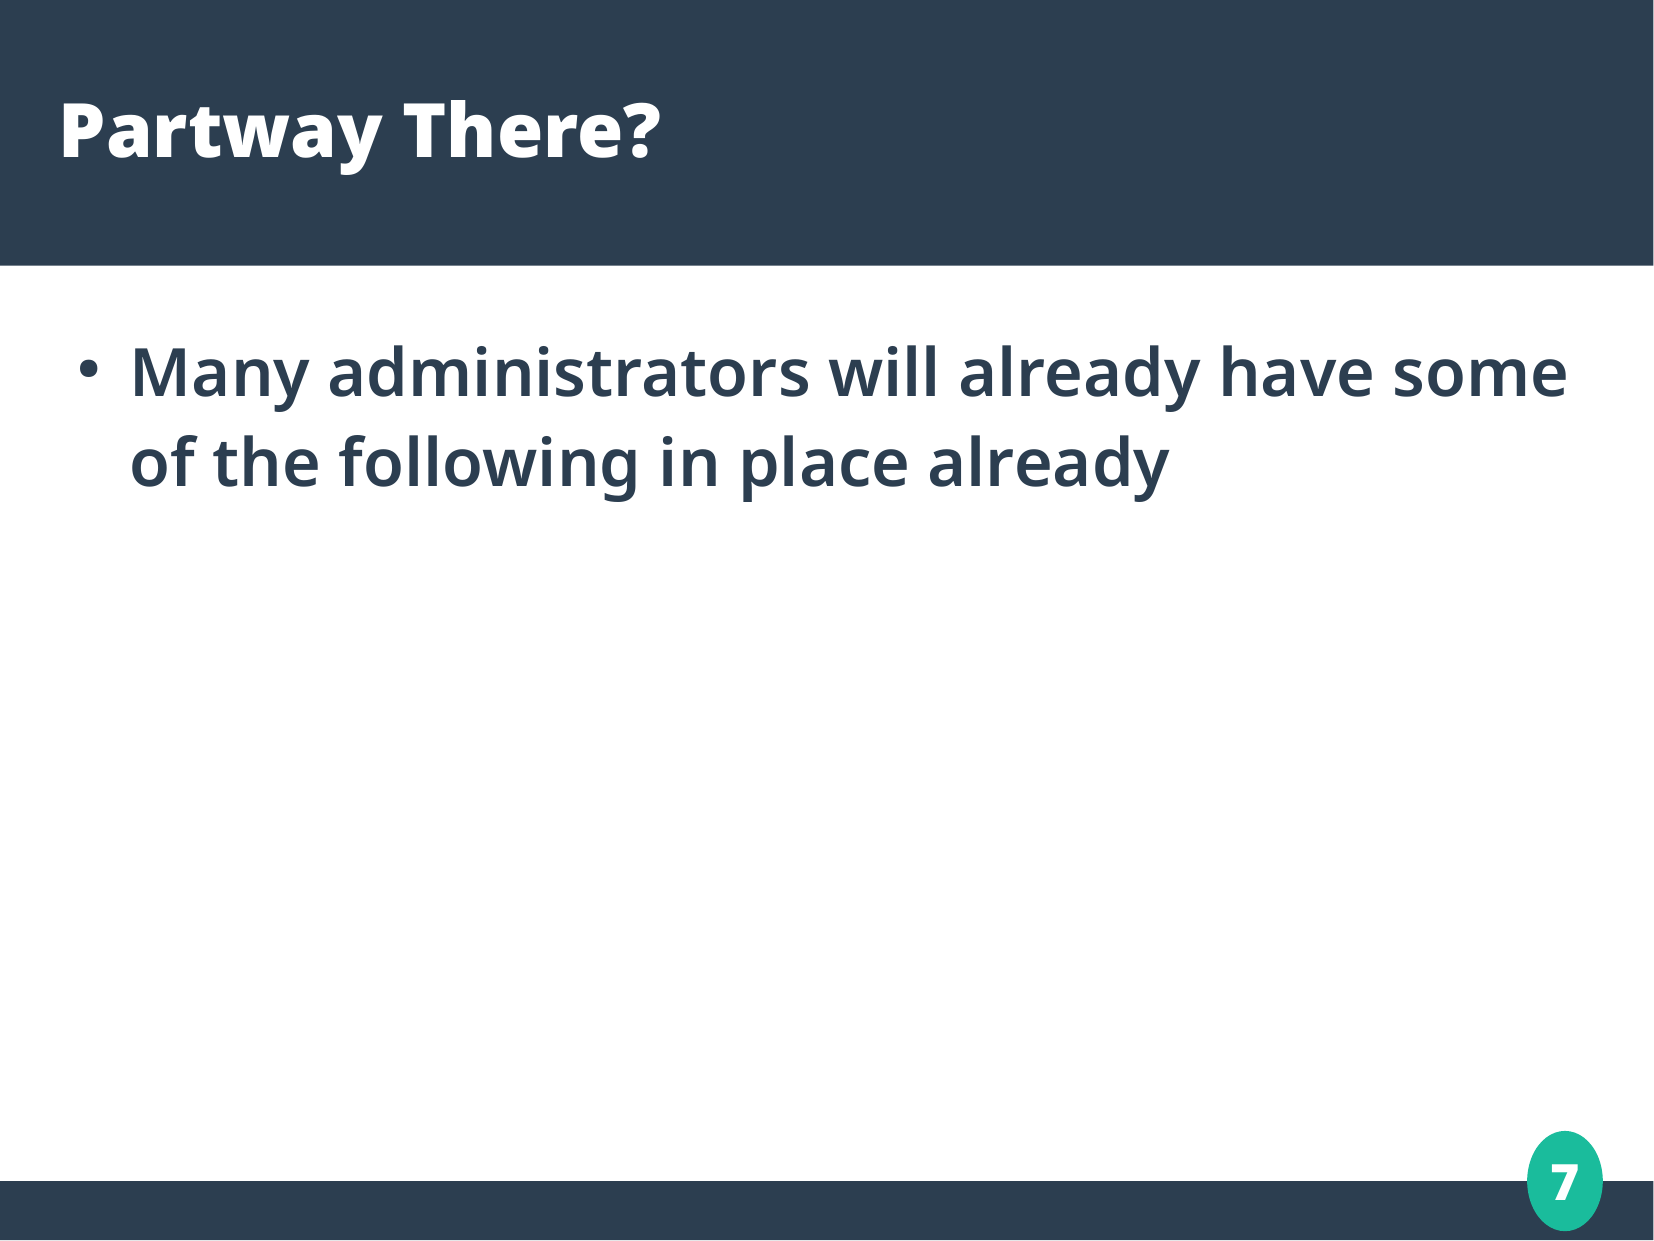

# Partway There?
Many administrators will already have some of the following in place already